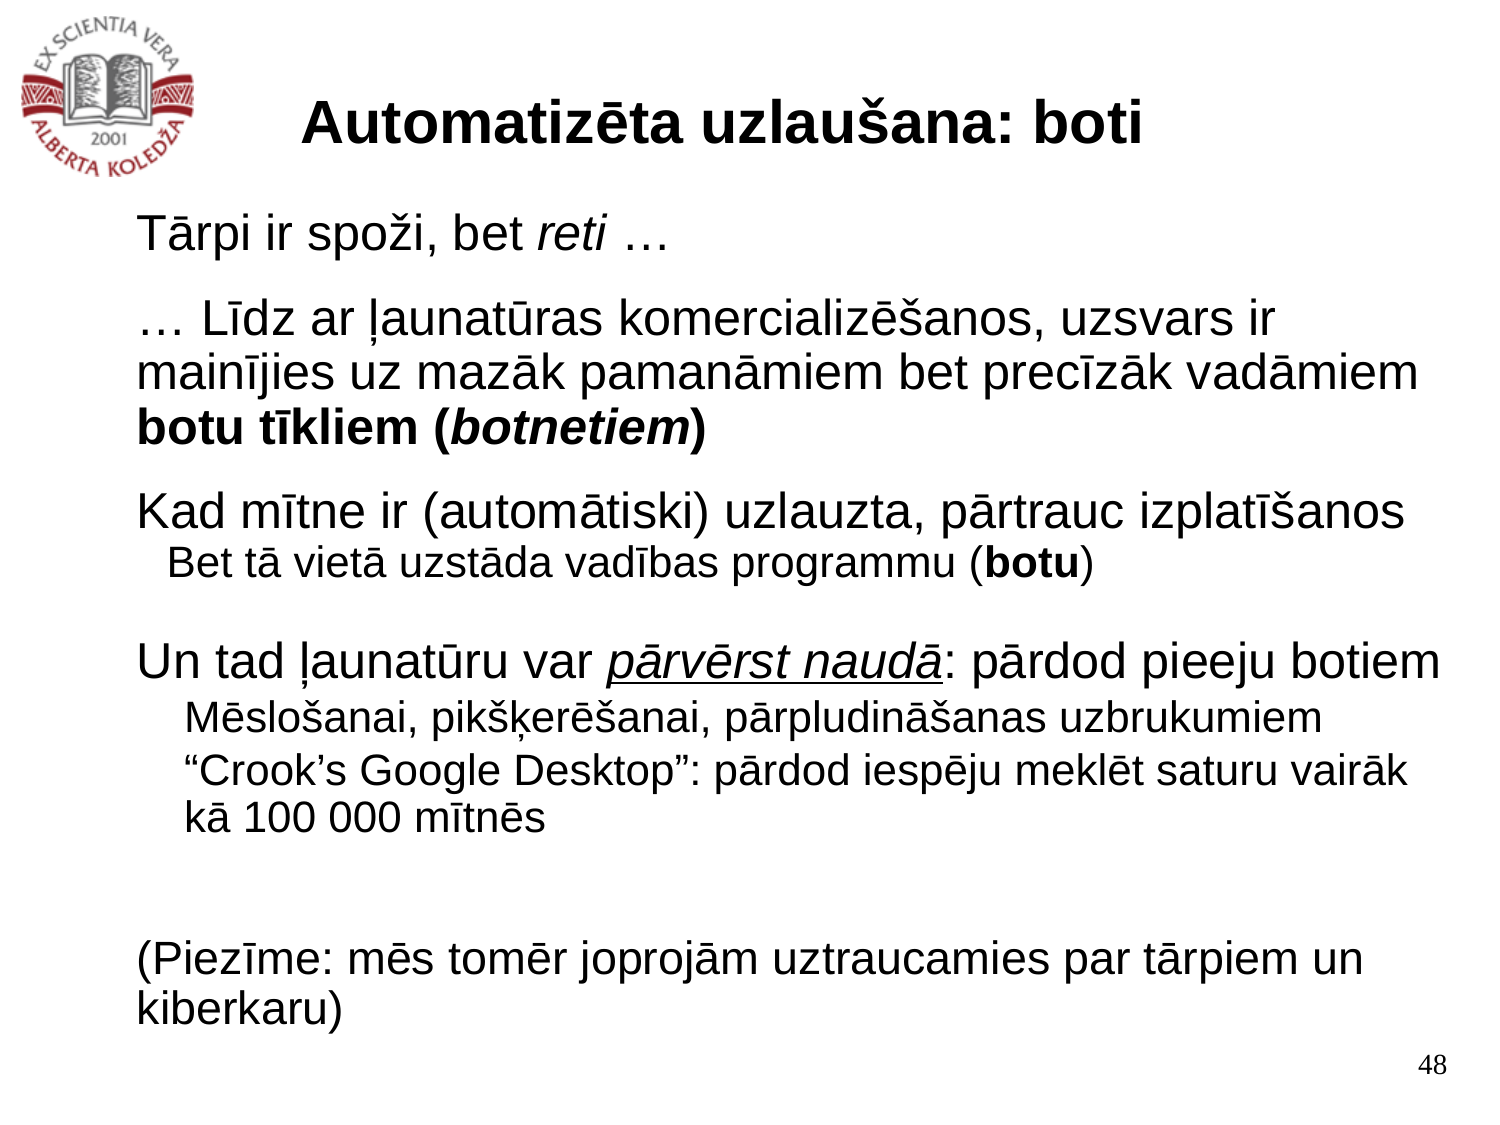

# Automatizēta uzlaušana: boti
Tārpi ir spoži, bet reti …
… Līdz ar ļaunatūras komercializēšanos, uzsvars ir mainījies uz mazāk pamanāmiem bet precīzāk vadāmiem botu tīkliem (botnetiem)
Kad mītne ir (automātiski) uzlauzta, pārtrauc izplatīšanos
Bet tā vietā uzstāda vadības programmu (botu)
Un tad ļaunatūru var pārvērst naudā: pārdod pieeju botiem
Mēslošanai, pikšķerēšanai, pārpludināšanas uzbrukumiem
“Crook’s Google Desktop”: pārdod iespēju meklēt saturu vairāk kā 100 000 mītnēs
(Piezīme: mēs tomēr joprojām uztraucamies par tārpiem un kiberkaru)